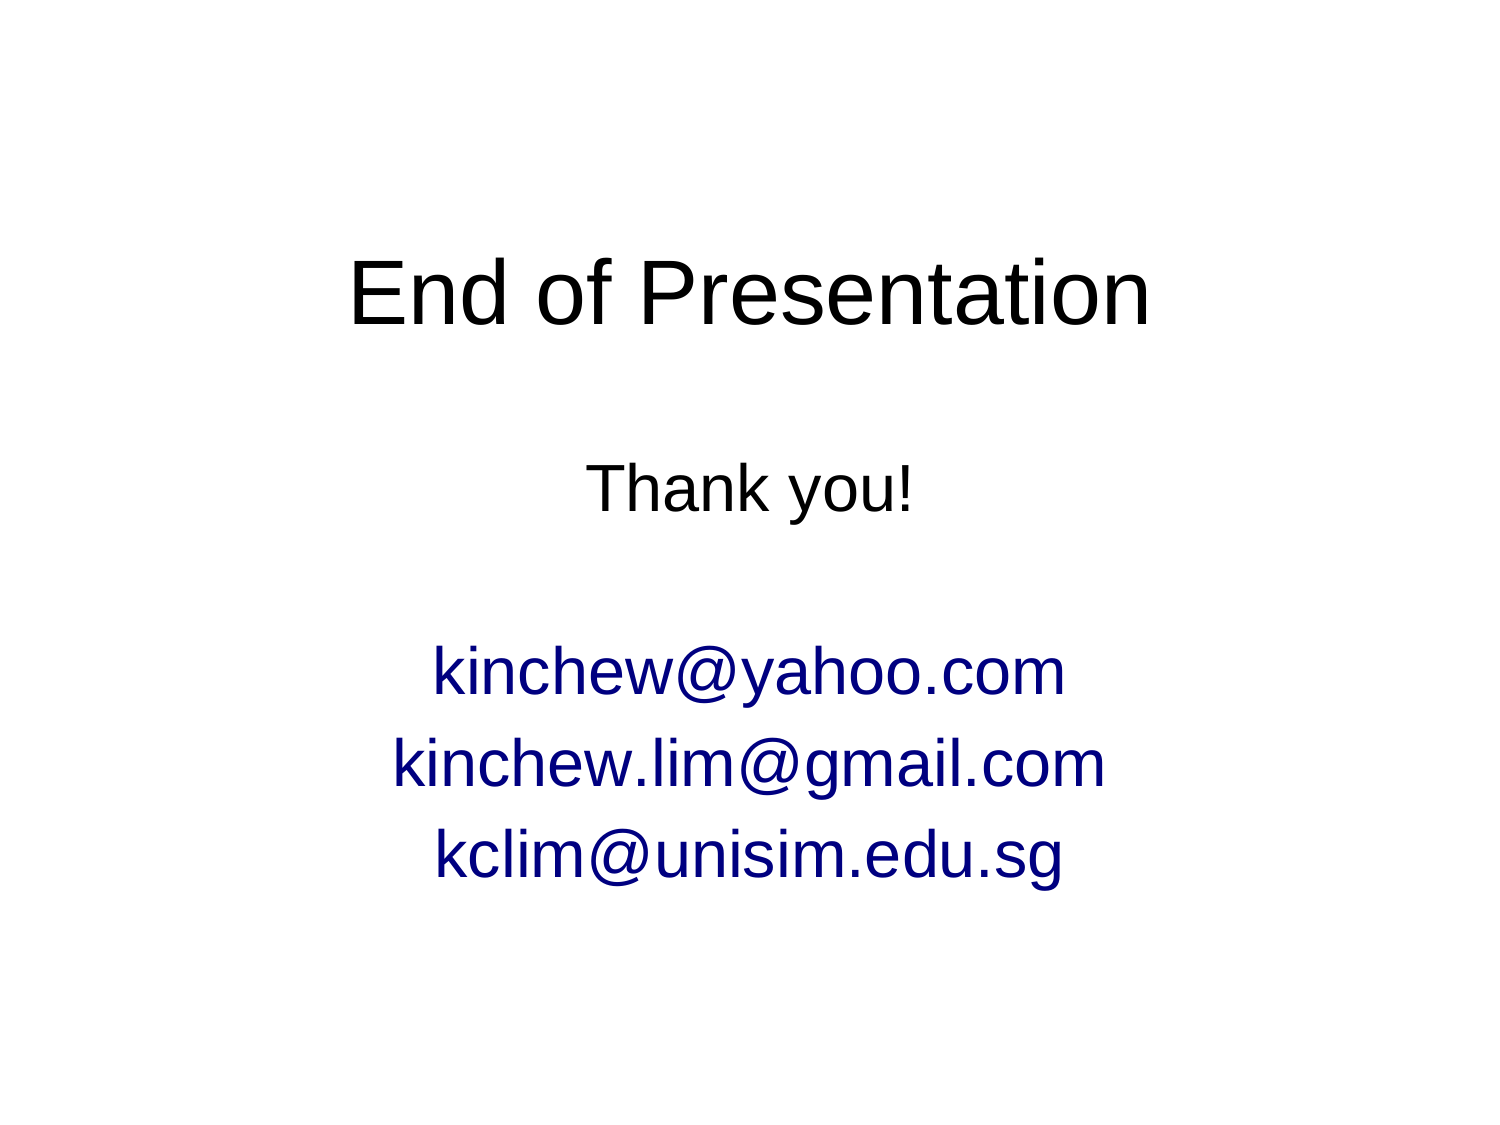

# End of Presentation
Thank you!
kinchew@yahoo.com
kinchew.lim@gmail.com
kclim@unisim.edu.sg